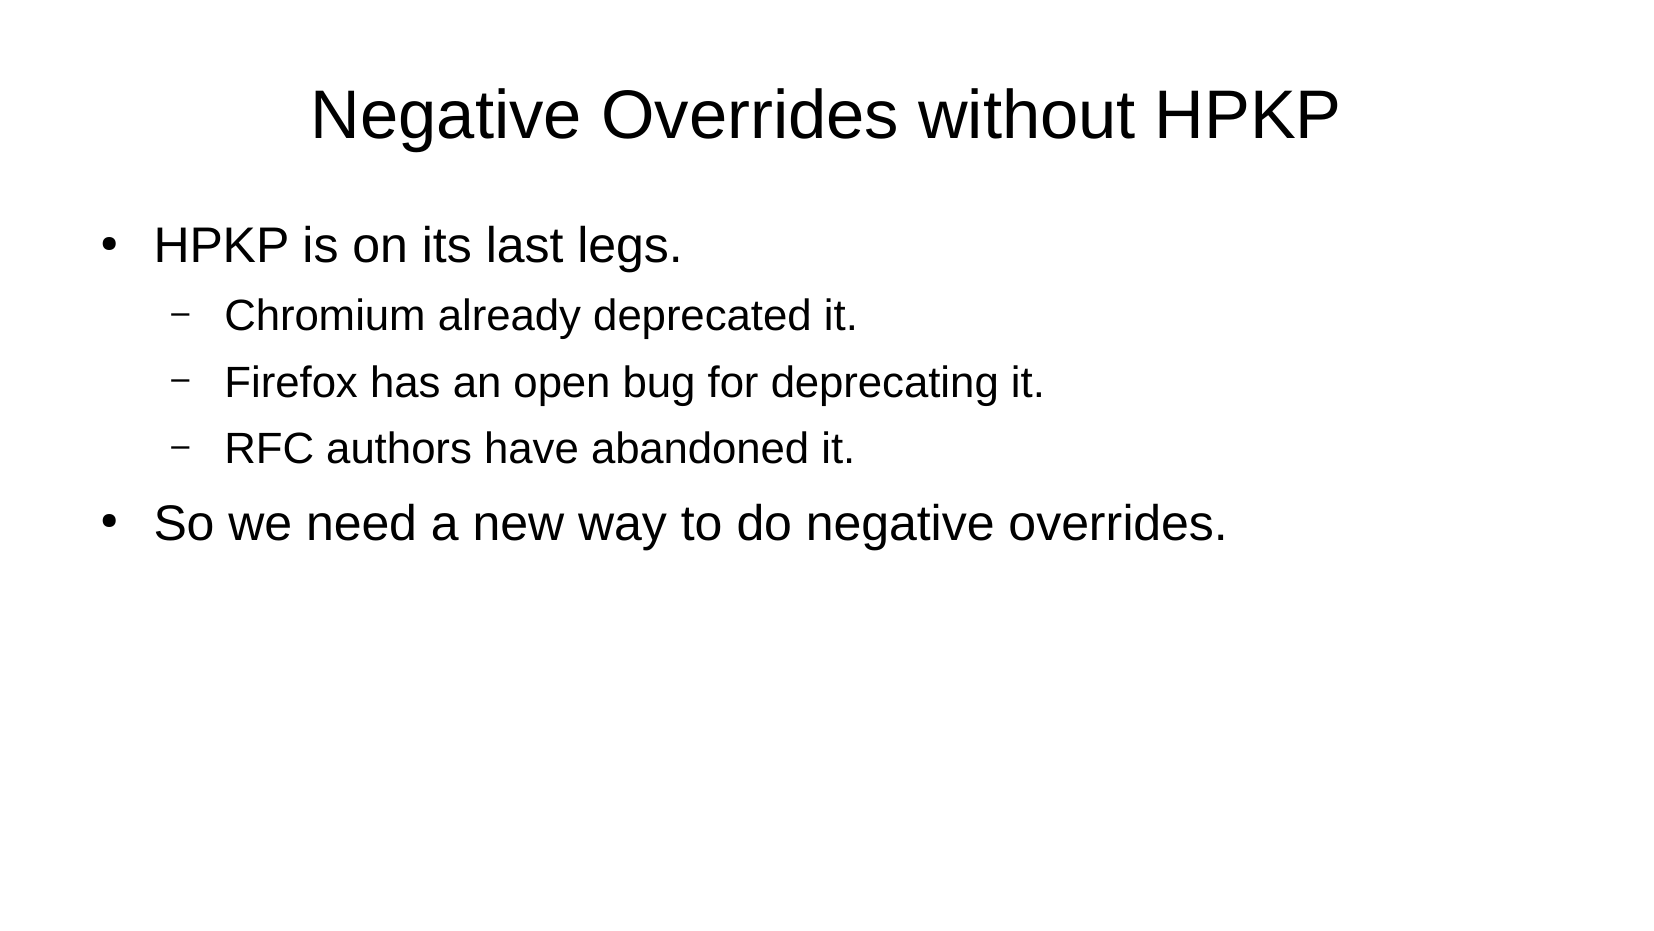

# Negative Overrides without HPKP
HPKP is on its last legs.
Chromium already deprecated it.
Firefox has an open bug for deprecating it.
RFC authors have abandoned it.
So we need a new way to do negative overrides.